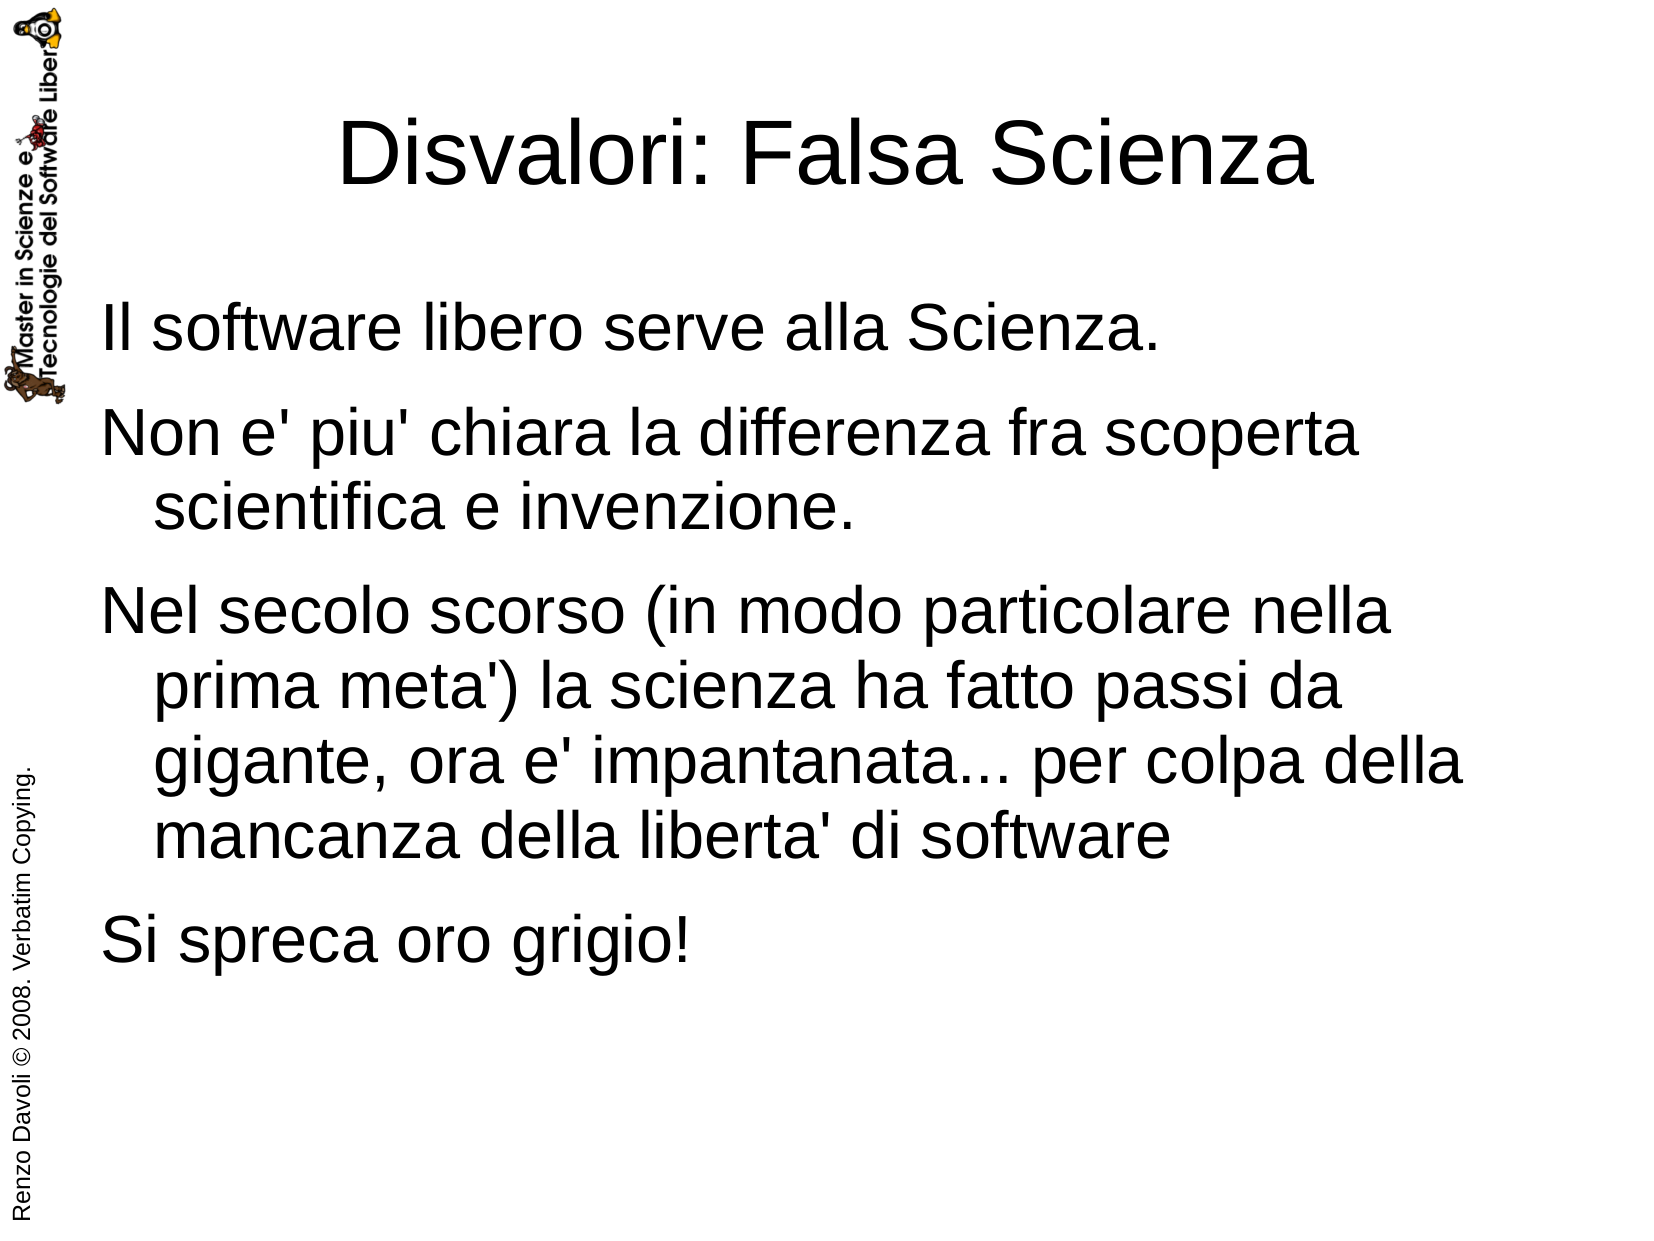

# Disvalori: Falsa Scienza
Il software libero serve alla Scienza.
Non e' piu' chiara la differenza fra scoperta scientifica e invenzione.
Nel secolo scorso (in modo particolare nella prima meta') la scienza ha fatto passi da gigante, ora e' impantanata... per colpa della mancanza della liberta' di software
Si spreca oro grigio!